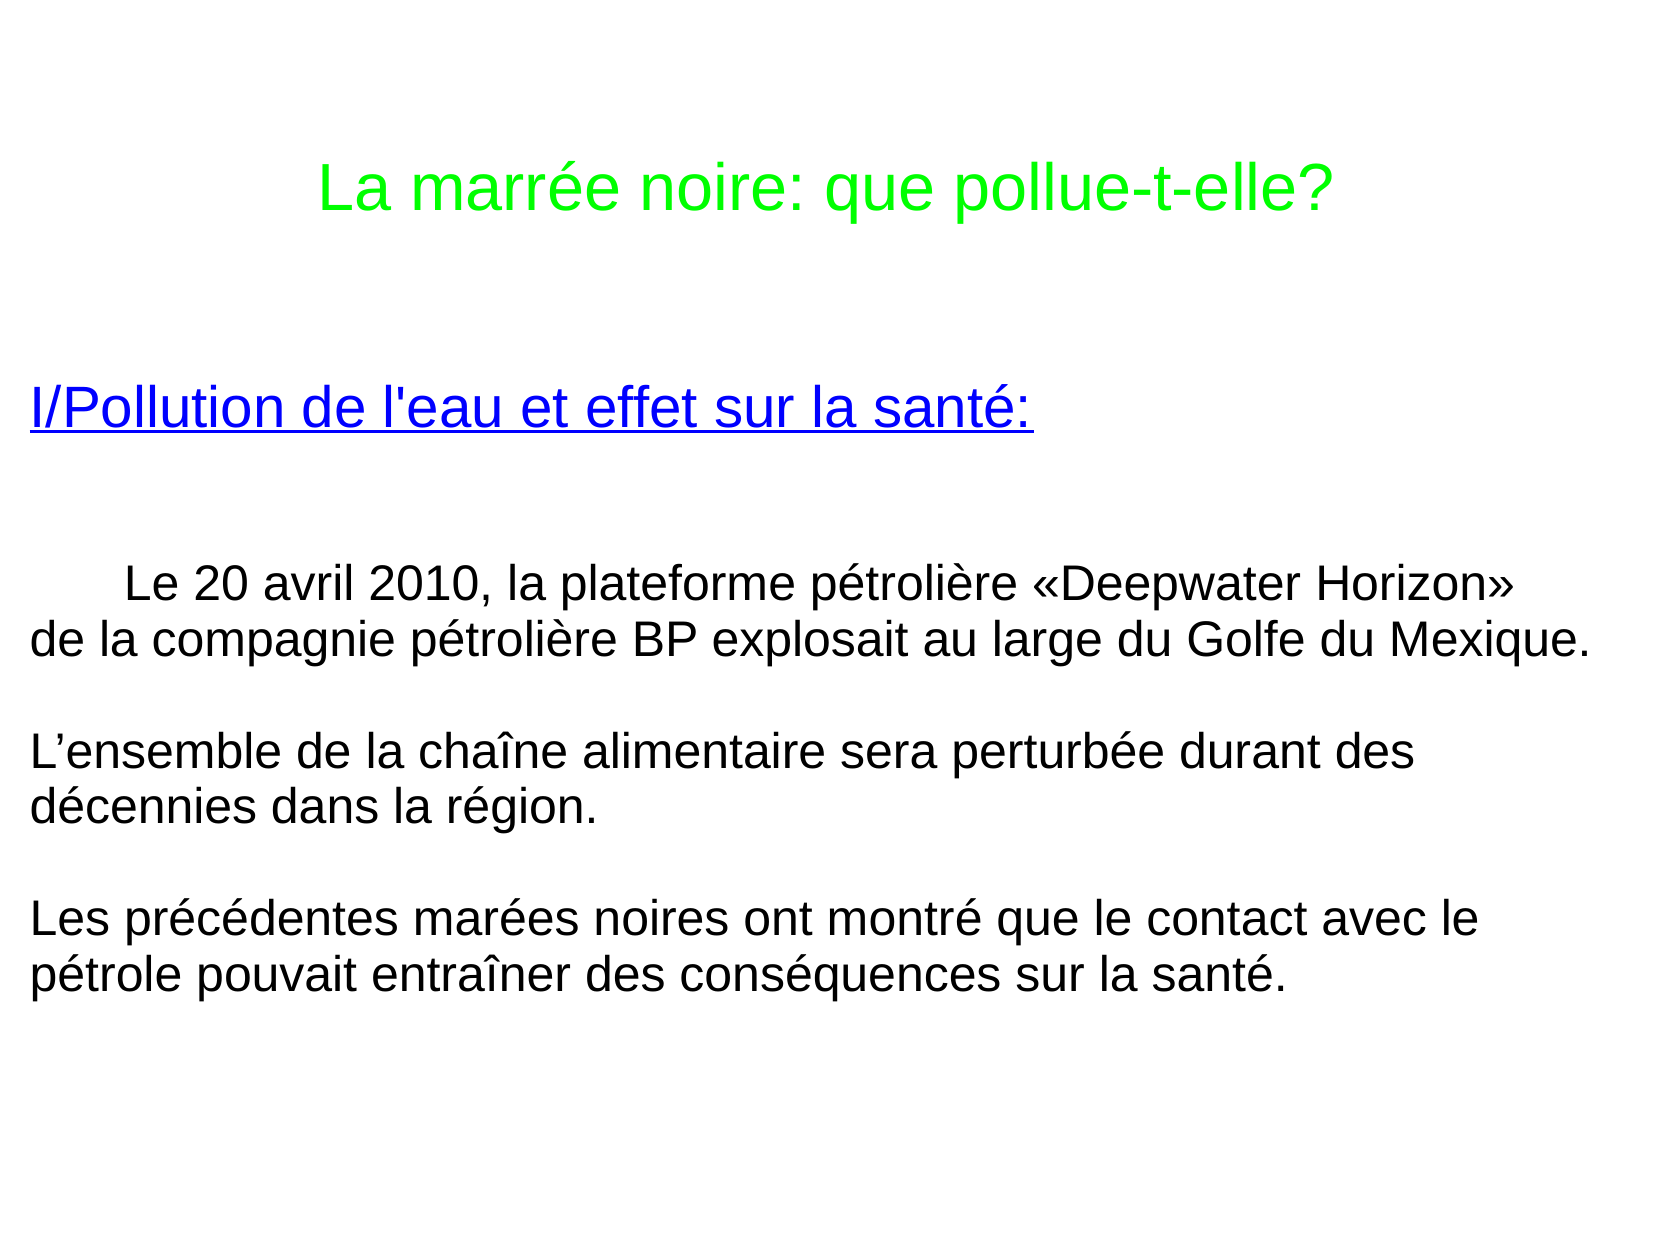

# La marrée noire: que pollue-t-elle?
I/Pollution de l'eau et effet sur la santé:
Le 20 avril 2010, la plateforme pétrolière «Deepwater Horizon»
de la compagnie pétrolière BP explosait au large du Golfe du Mexique.
L’ensemble de la chaîne alimentaire sera perturbée durant des décennies dans la région.
Les précédentes marées noires ont montré que le contact avec le pétrole pouvait entraîner des conséquences sur la santé.